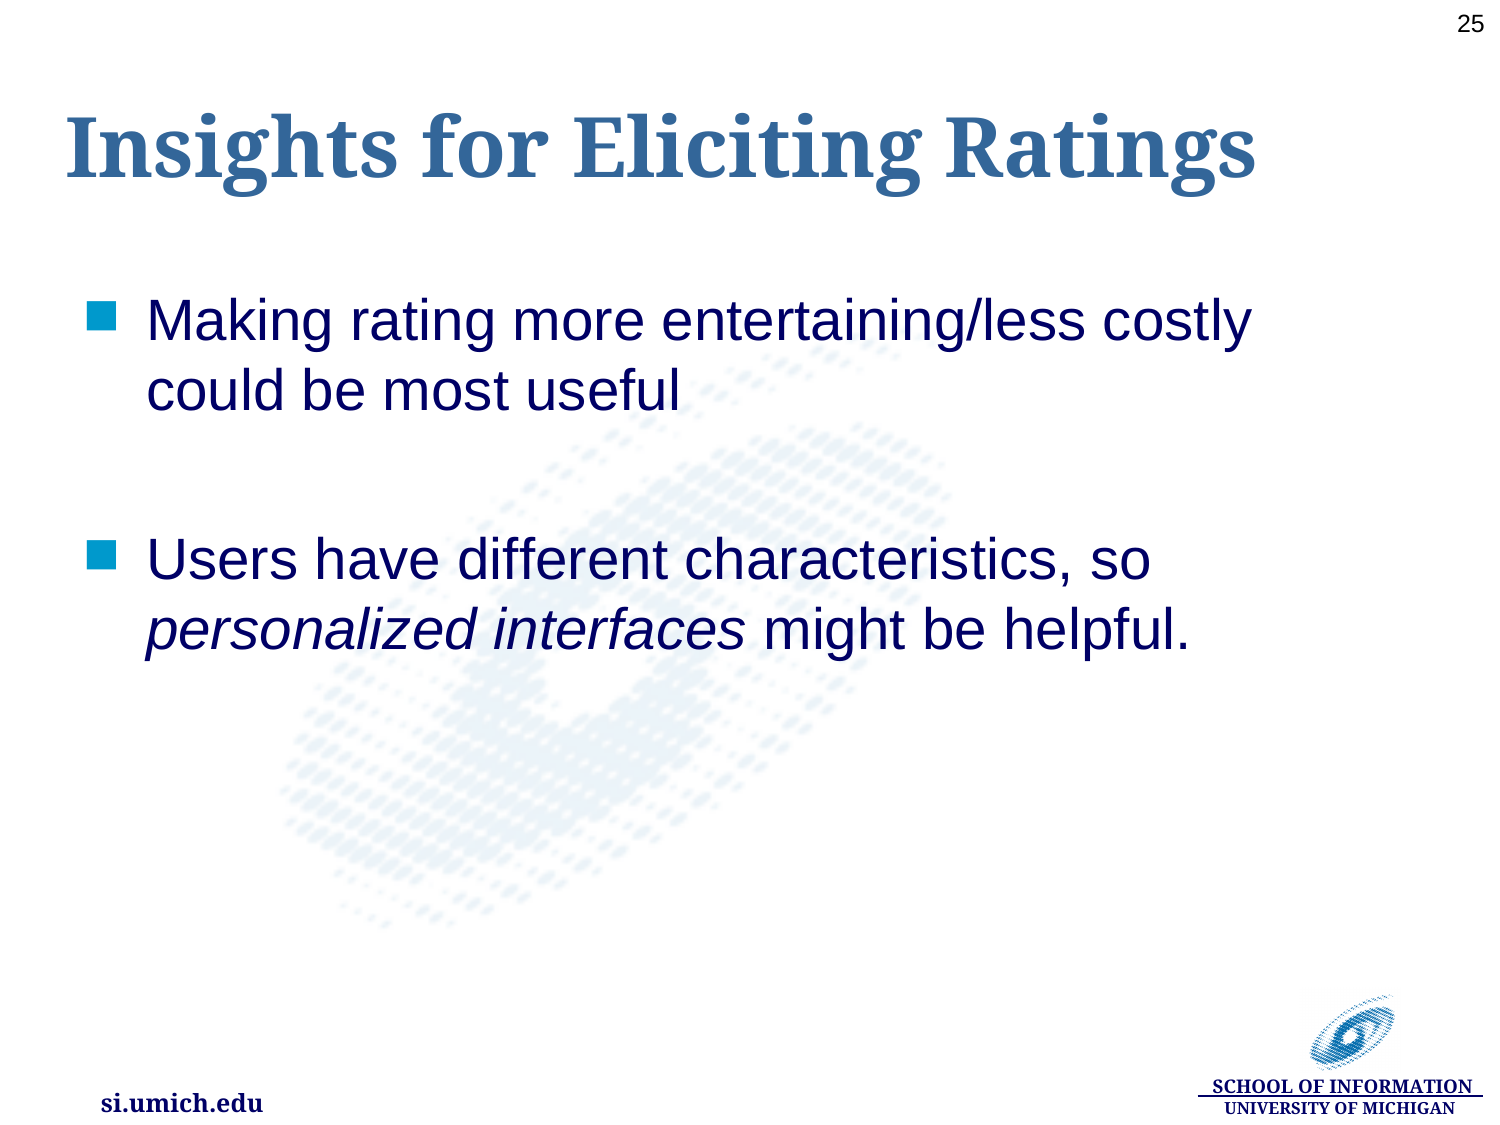

# Insights for Eliciting Ratings
Making rating more entertaining/less costly could be most useful
Users have different characteristics, so personalized interfaces might be helpful.